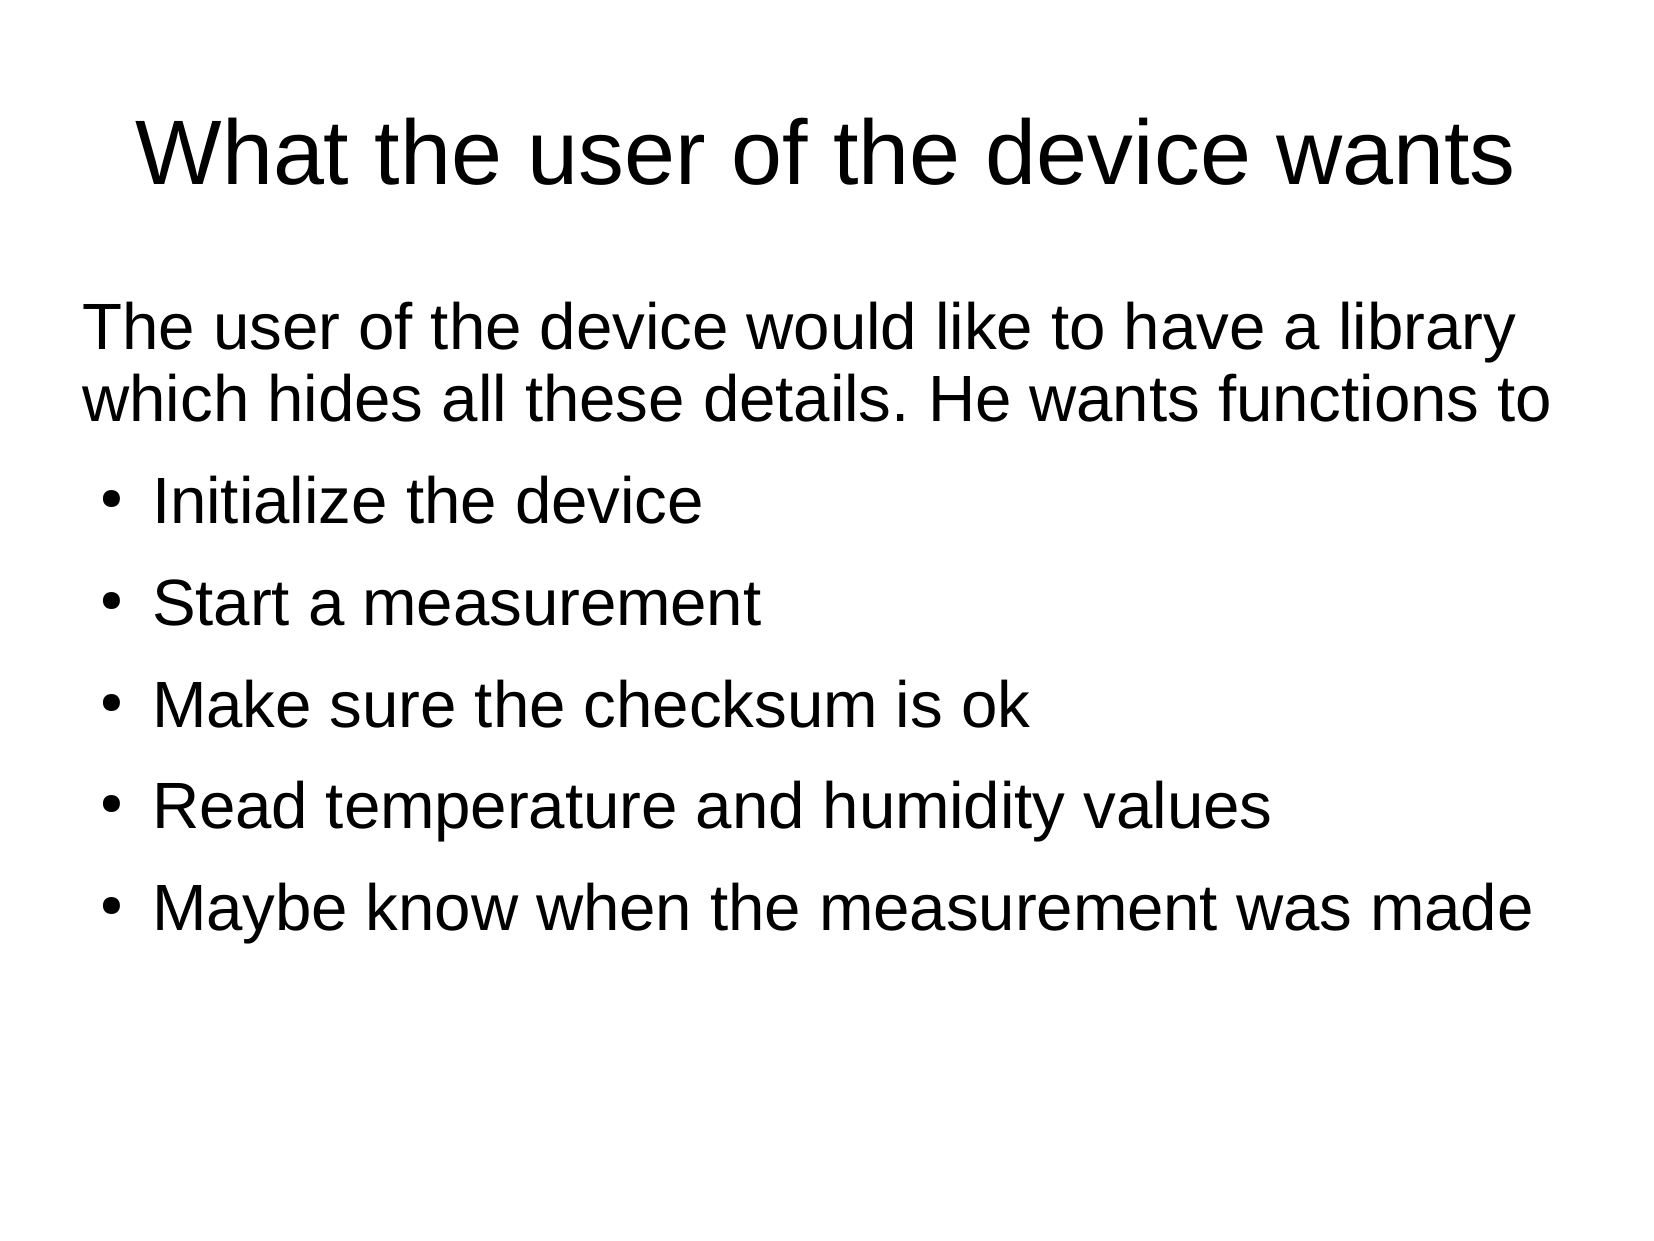

# What the user of the device wants
The user of the device would like to have a library which hides all these details. He wants functions to
Initialize the device
Start a measurement
Make sure the checksum is ok
Read temperature and humidity values
Maybe know when the measurement was made